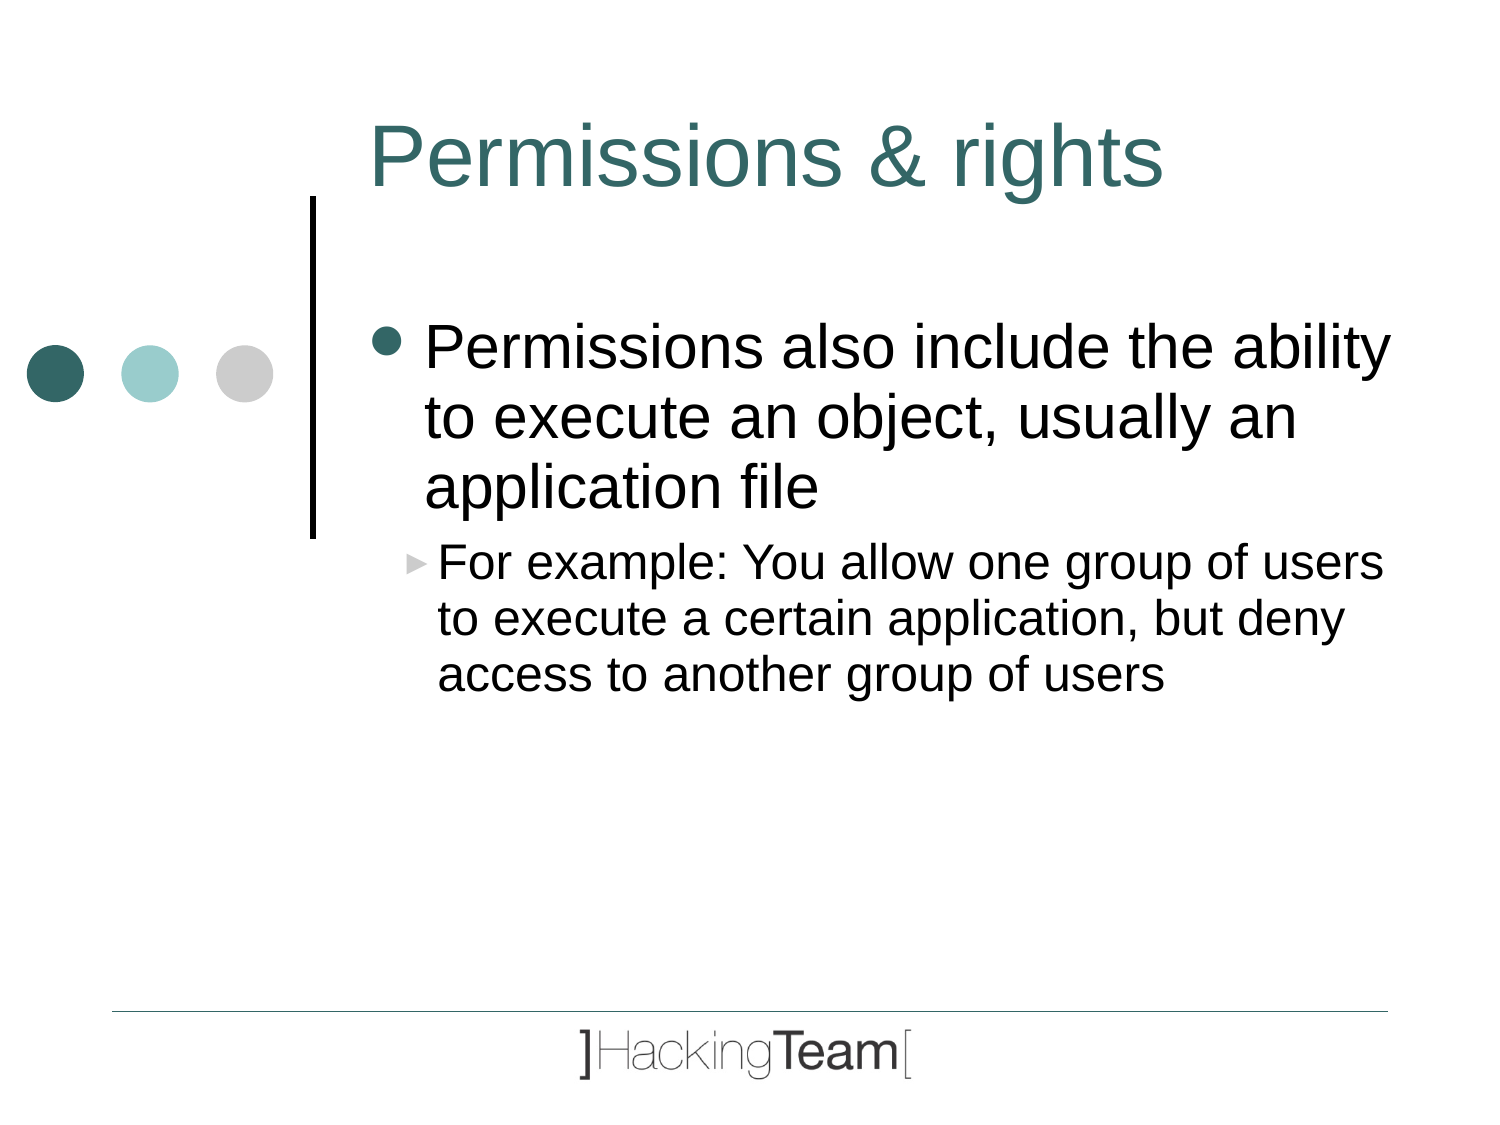

# Permissions & rights
Permissions also include the ability to execute an object, usually an application file
For example: You allow one group of users to execute a certain application, but deny access to another group of users